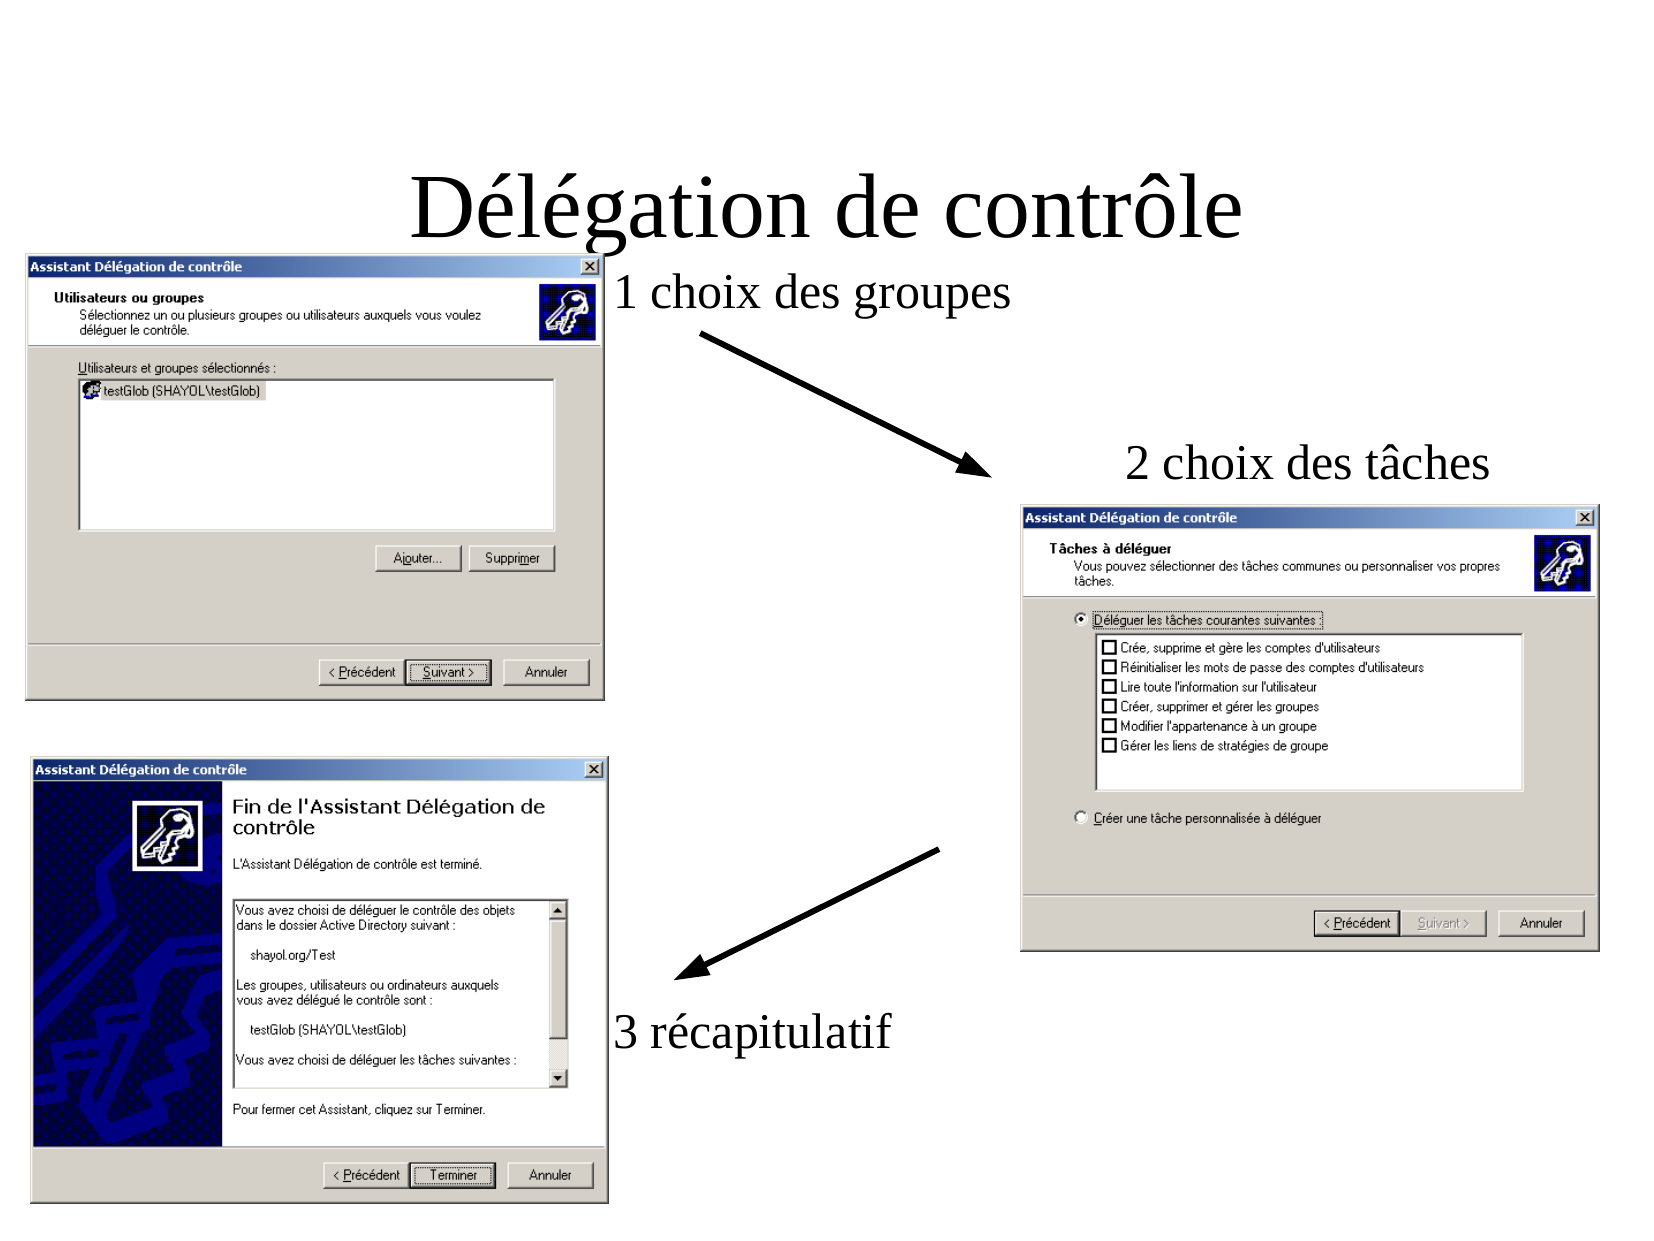

# Délégation de contrôle
1 choix des groupes
2 choix des tâches
3 récapitulatif